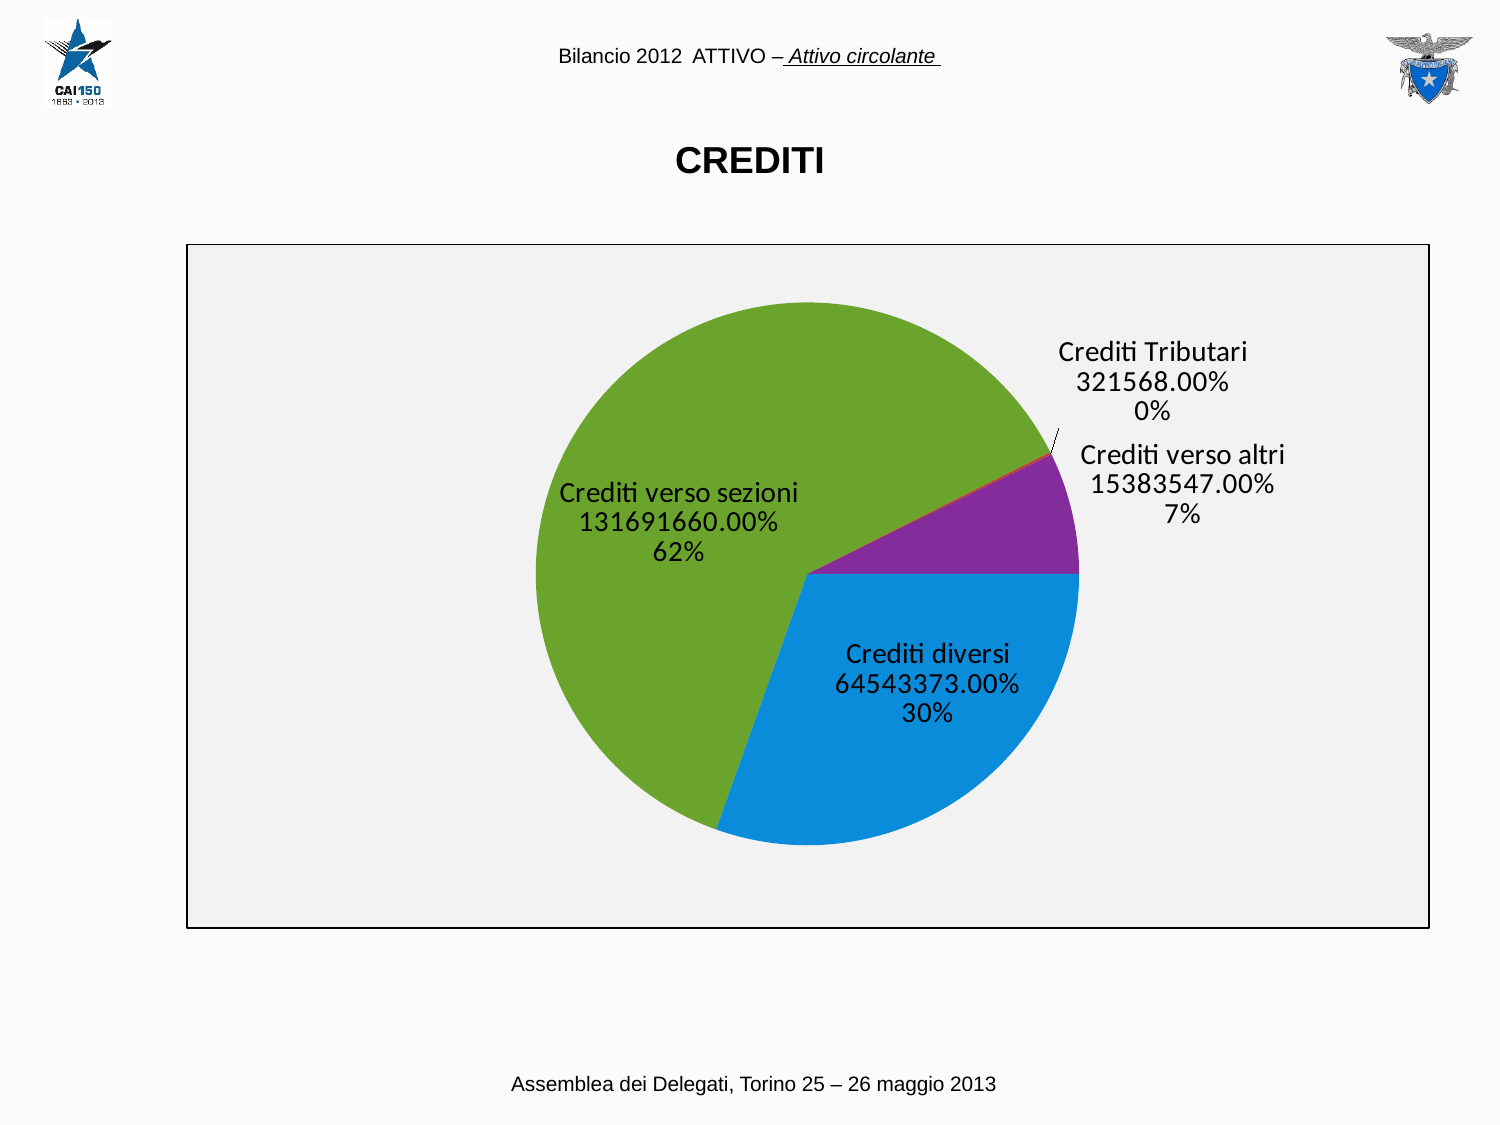

Bilancio 2012 ATTIVO – Attivo circolante
CREDITI
### Chart
| Category | Serie1 |
|---|---|
| Crediti verso altri | 153835.47 |
| Crediti Tributari | 3215.68 |
| CREDITI VERSO CLIENTI | None |
| Crediti verso sezioni | 1316916.6 |
| Crediti diversi | 645433.73 |
Assemblea dei Delegati, Torino 25 – 26 maggio 2013